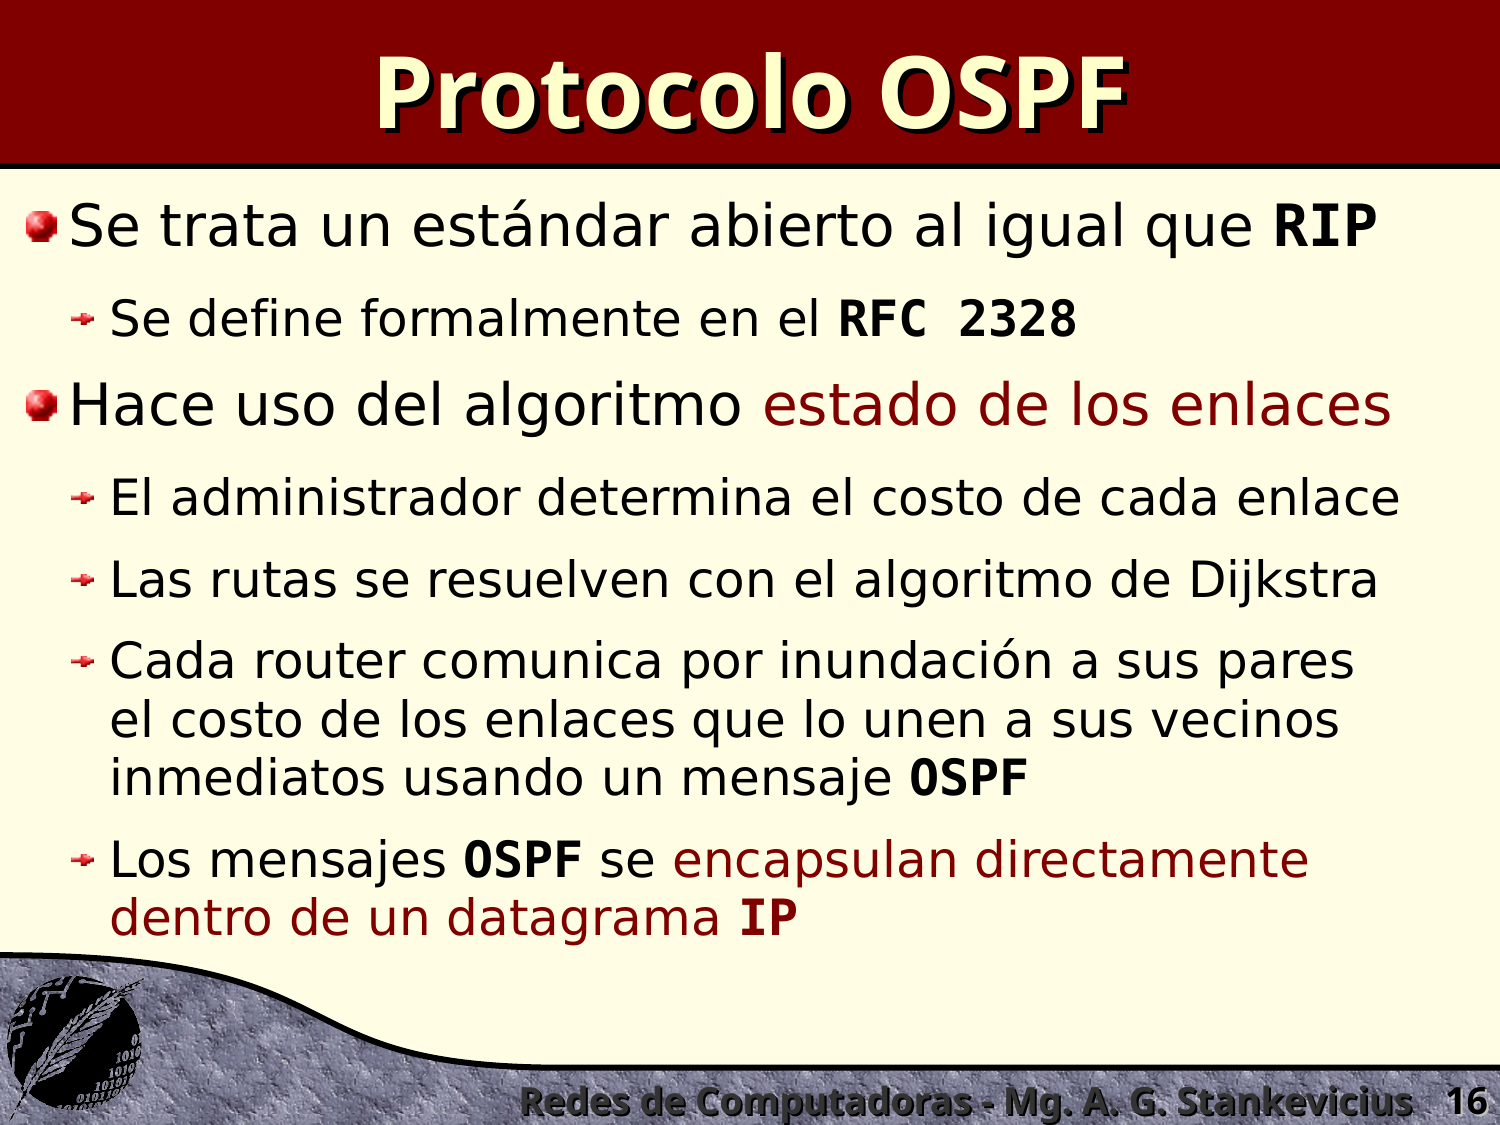

# Protocolo OSPF
Se trata un estándar abierto al igual que RIP
Se define formalmente en el RFC 2328
Hace uso del algoritmo estado de los enlaces
El administrador determina el costo de cada enlace
Las rutas se resuelven con el algoritmo de Dijkstra
Cada router comunica por inundación a sus pares
el costo de los enlaces que lo unen a sus vecinos inmediatos usando un mensaje OSPF
Los mensajes OSPF se encapsulan directamente dentro de un datagrama IP
16